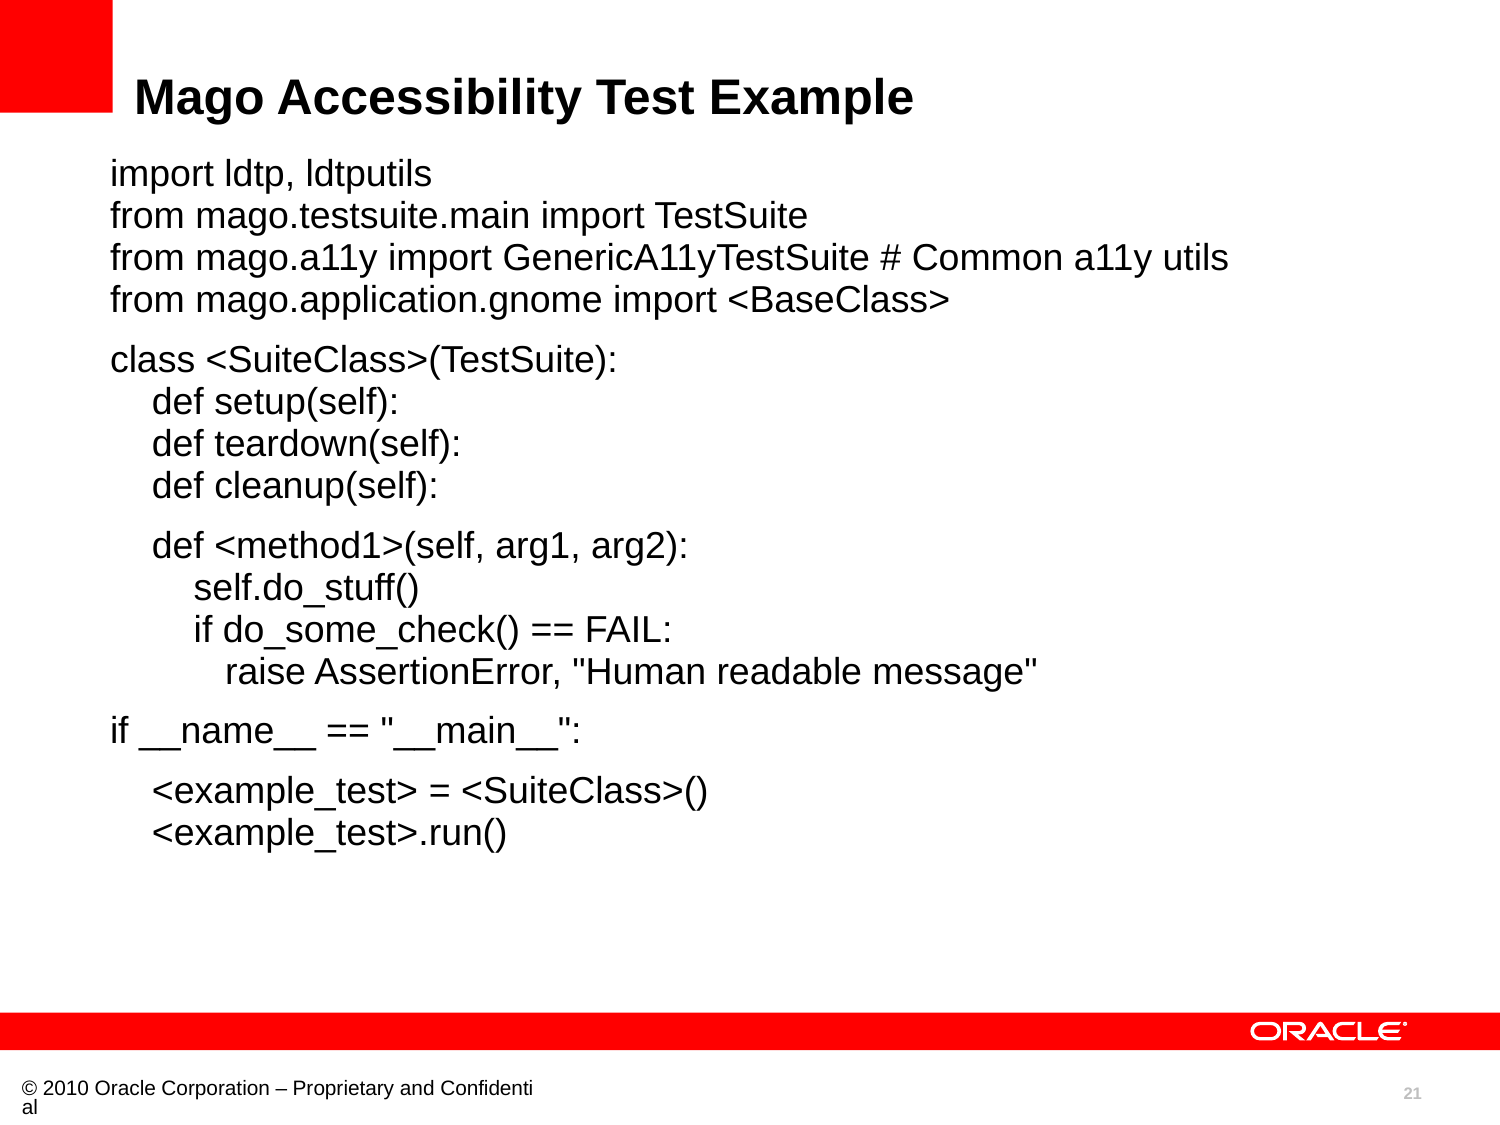

# Mago Accessibility Test Example
import ldtp, ldtputils
from mago.testsuite.main import TestSuite
from mago.a11y import GenericA11yTestSuite # Common a11y utils
from mago.application.gnome import <BaseClass>
class <SuiteClass>(TestSuite):
 def setup(self):
 def teardown(self):
 def cleanup(self):
 def <method1>(self, arg1, arg2):
 self.do_stuff()
 if do_some_check() == FAIL:
 raise AssertionError, "Human readable message"
if __name__ == "__main__":
 <example_test> = <SuiteClass>()
 <example_test>.run()
© 2010 Oracle Corporation – Proprietary and Confidential